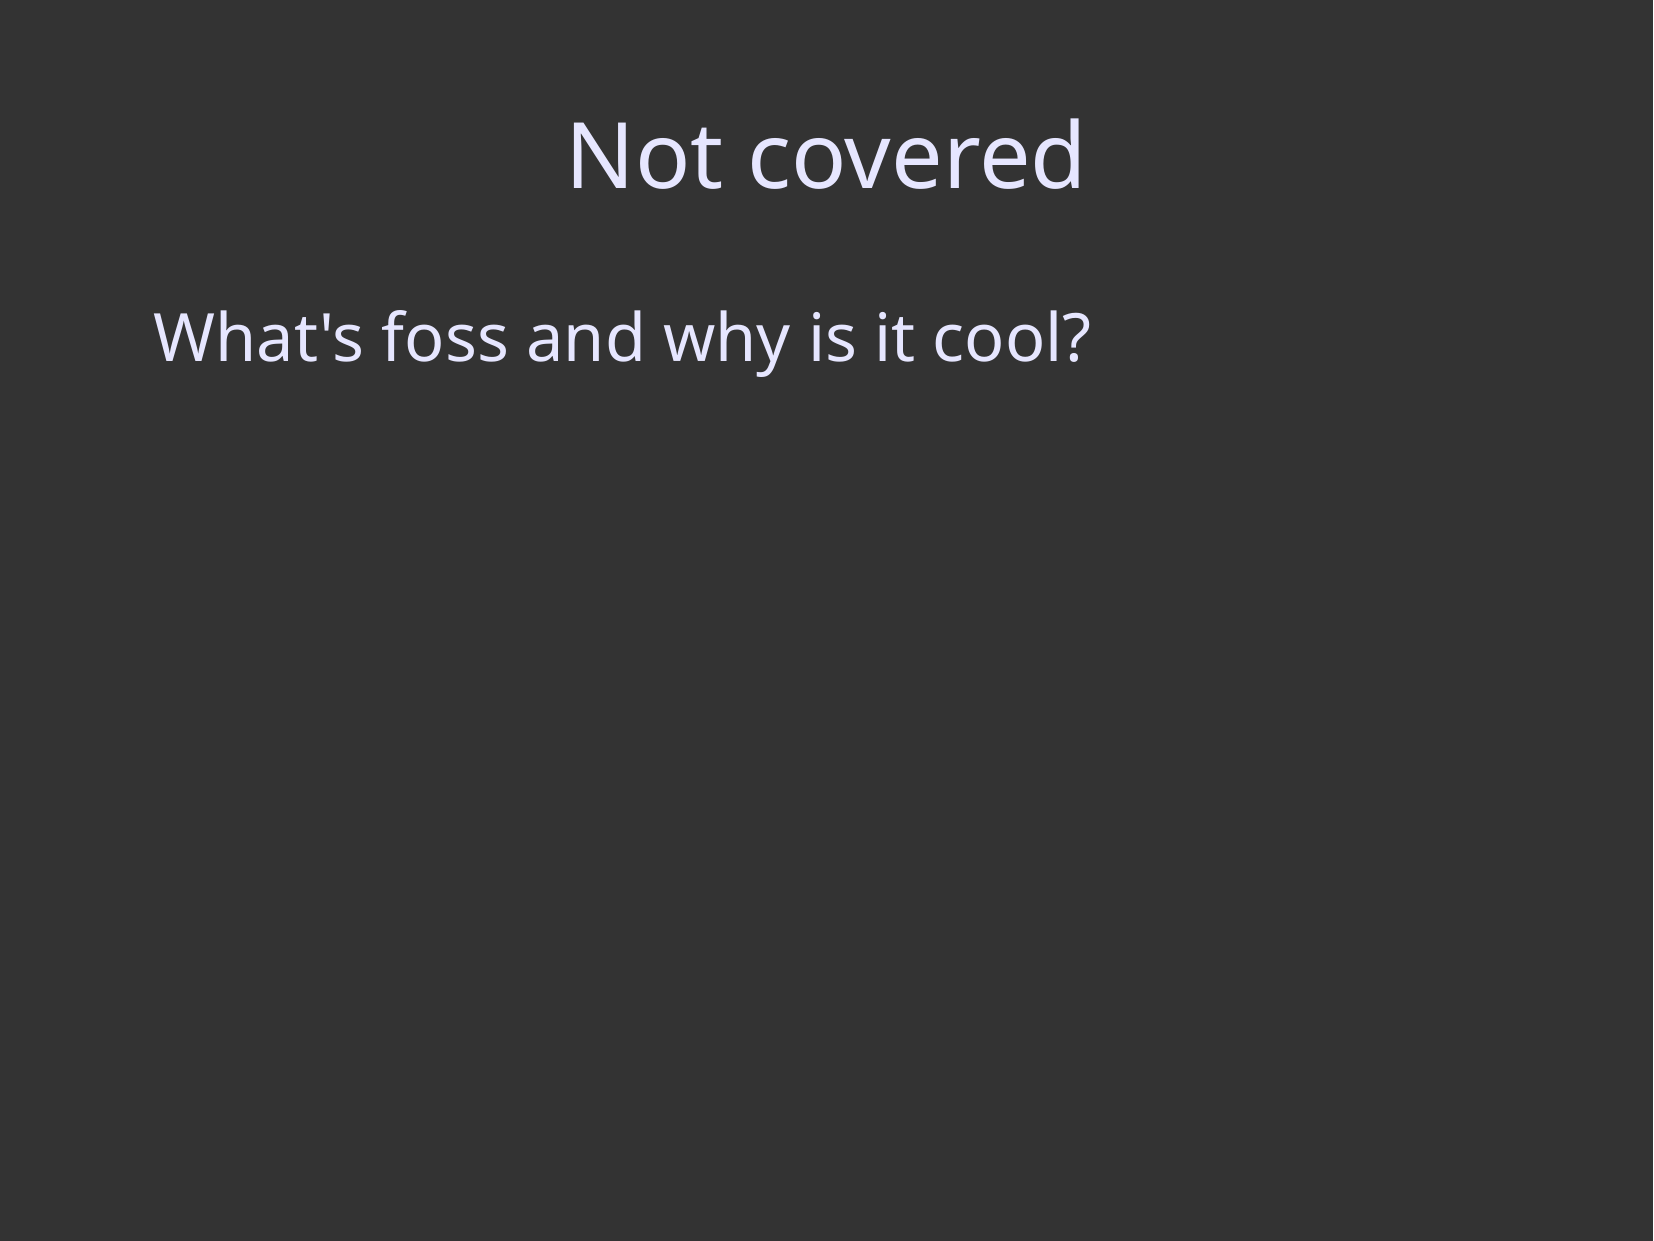

# Not covered
What's foss and why is it cool?